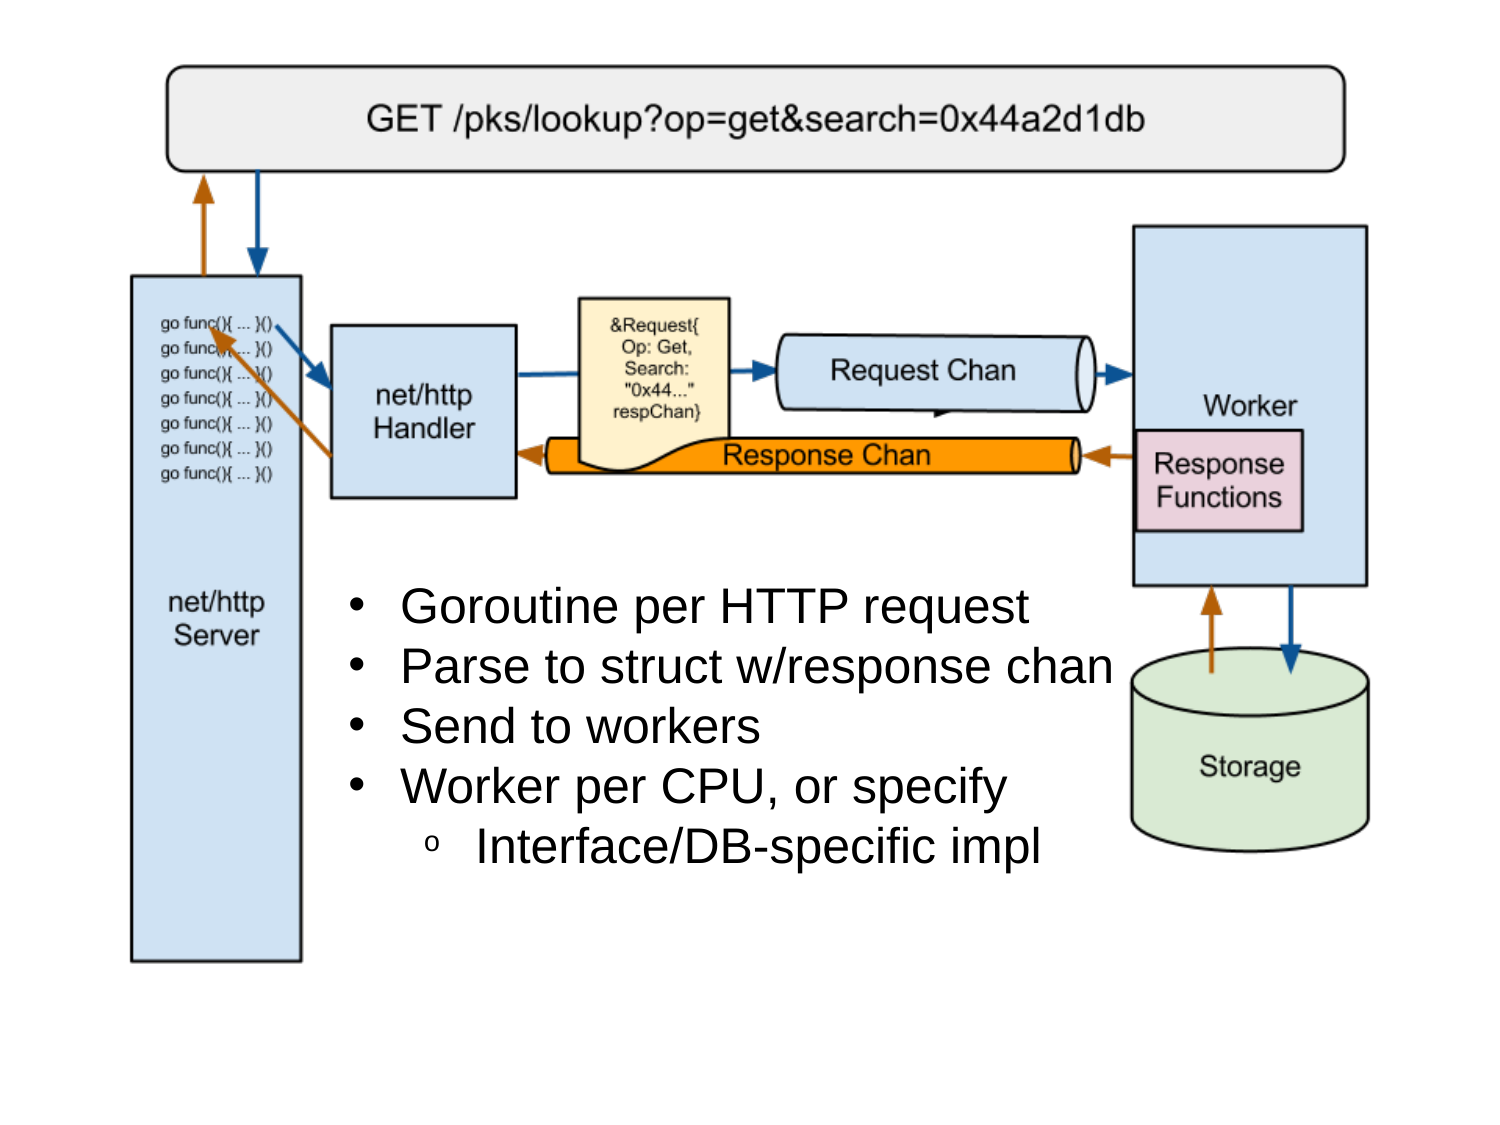

Goroutine per HTTP request
Parse to struct w/response chan
Send to workers
Worker per CPU, or specify
Interface/DB-specific impl